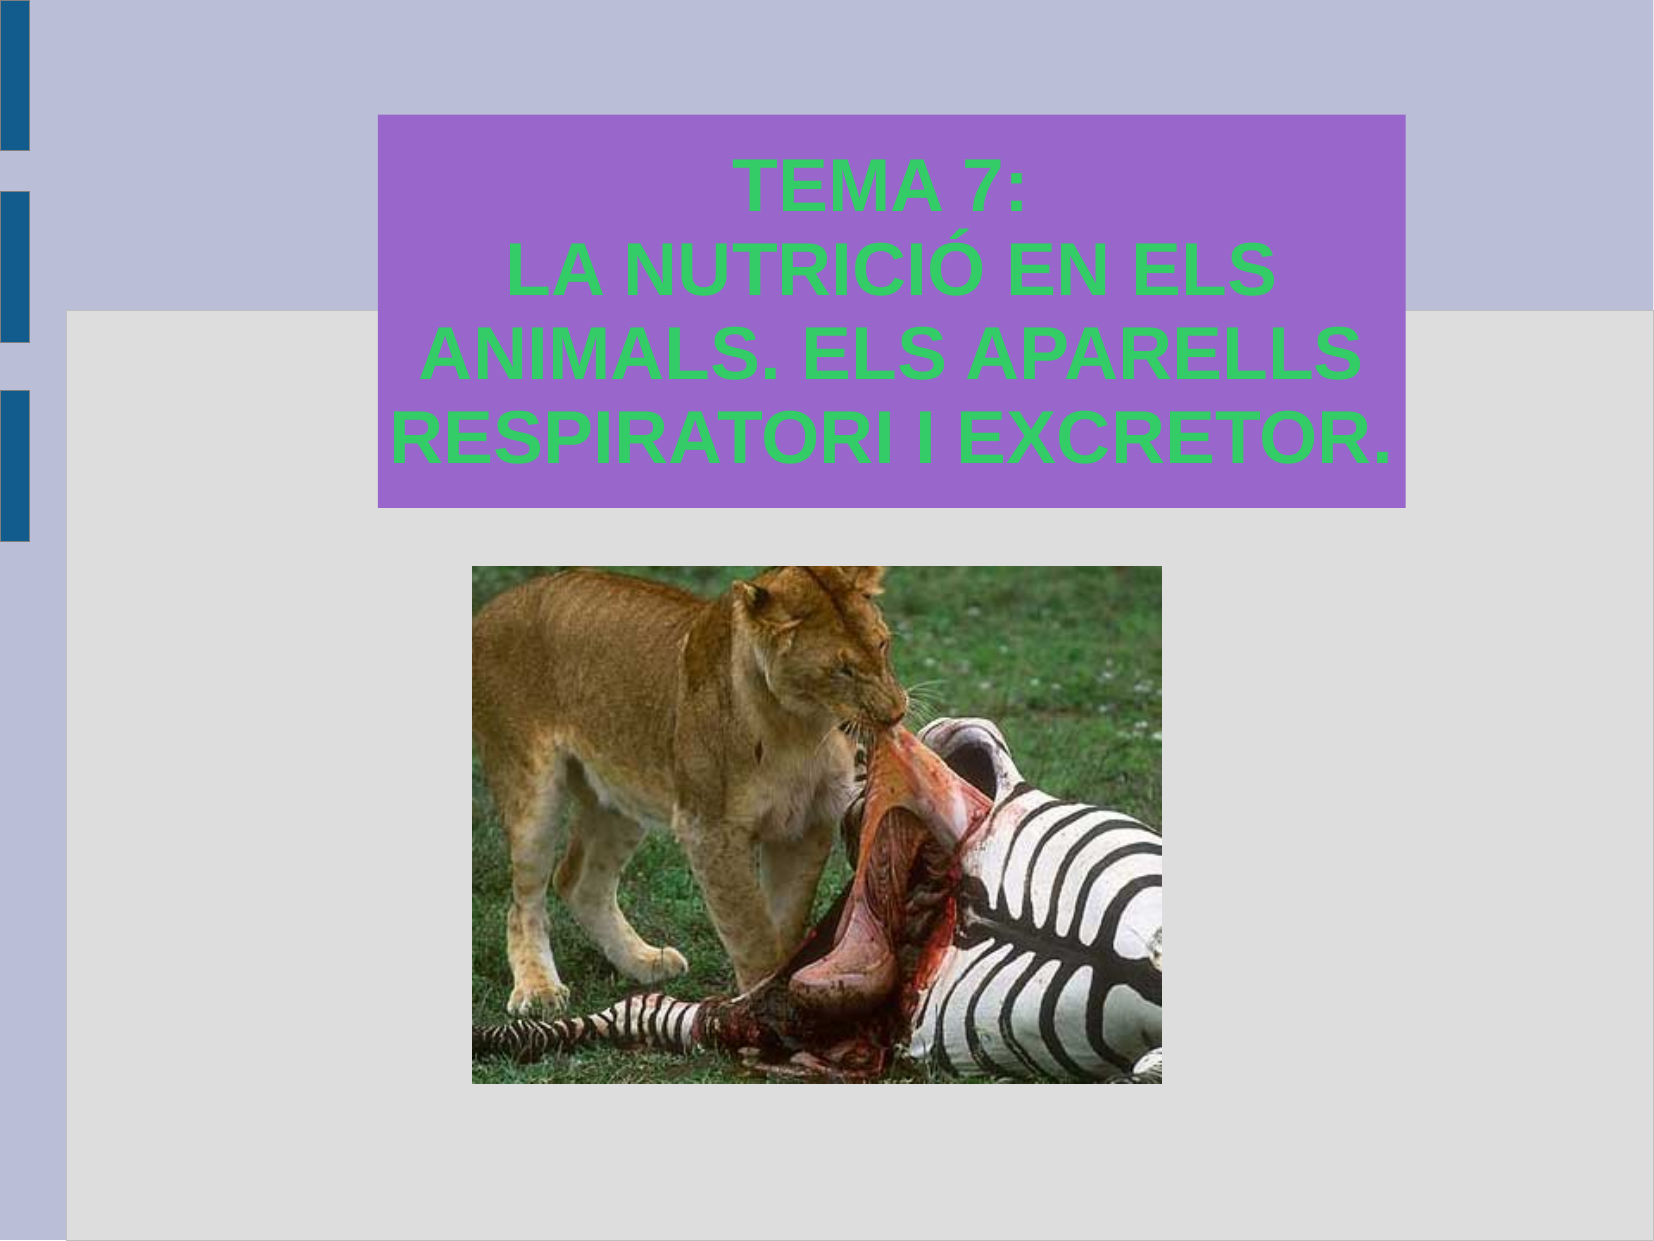

# TEMA 7: LA NUTRICIÓ EN ELS ANIMALS. ELS APARELLS RESPIRATORI I EXCRETOR.